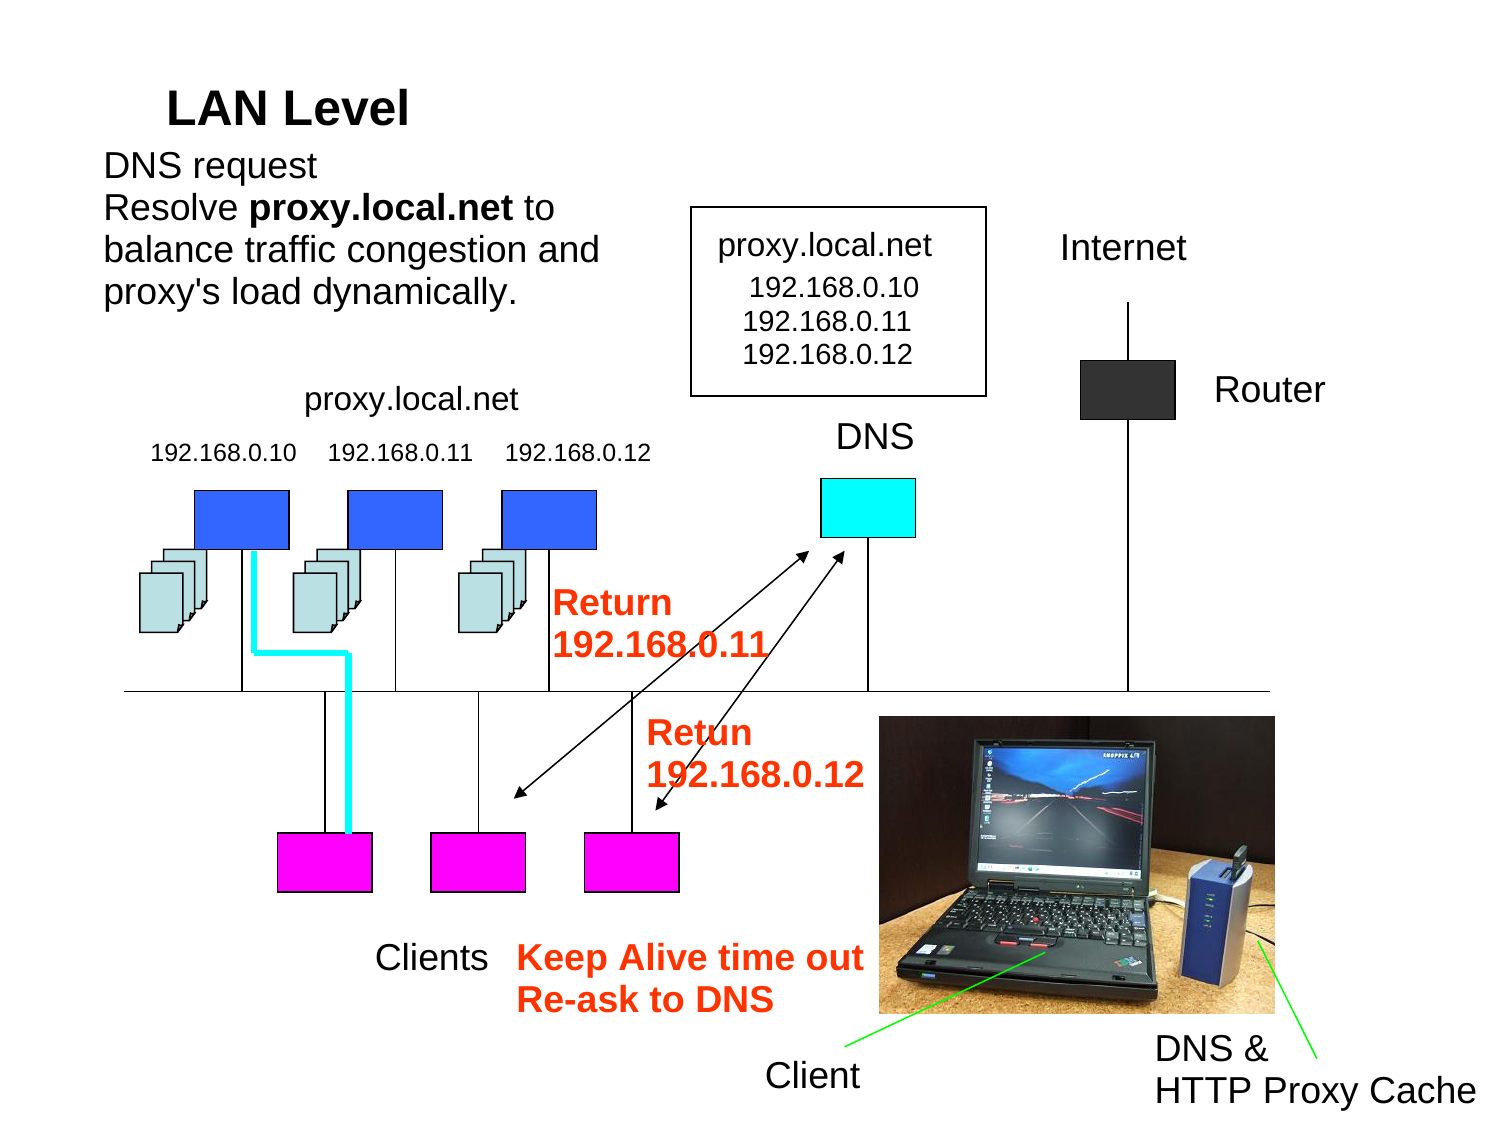

# LAN Level
DNS request
Resolve proxy.local.net to balance traffic congestion and proxy's load dynamically.
proxy.local.net
 192.168.0.10
 192.168.0.11
 192.168.0.12
Internet
Router
proxy.local.net
DNS
192.168.0.10
192.168.0.11
192.168.0.12
Return
192.168.0.11
Retun
192.168.0.12
Clients
Keep Alive time out
Re-ask to DNS
DNS &
HTTP Proxy Cache
Client